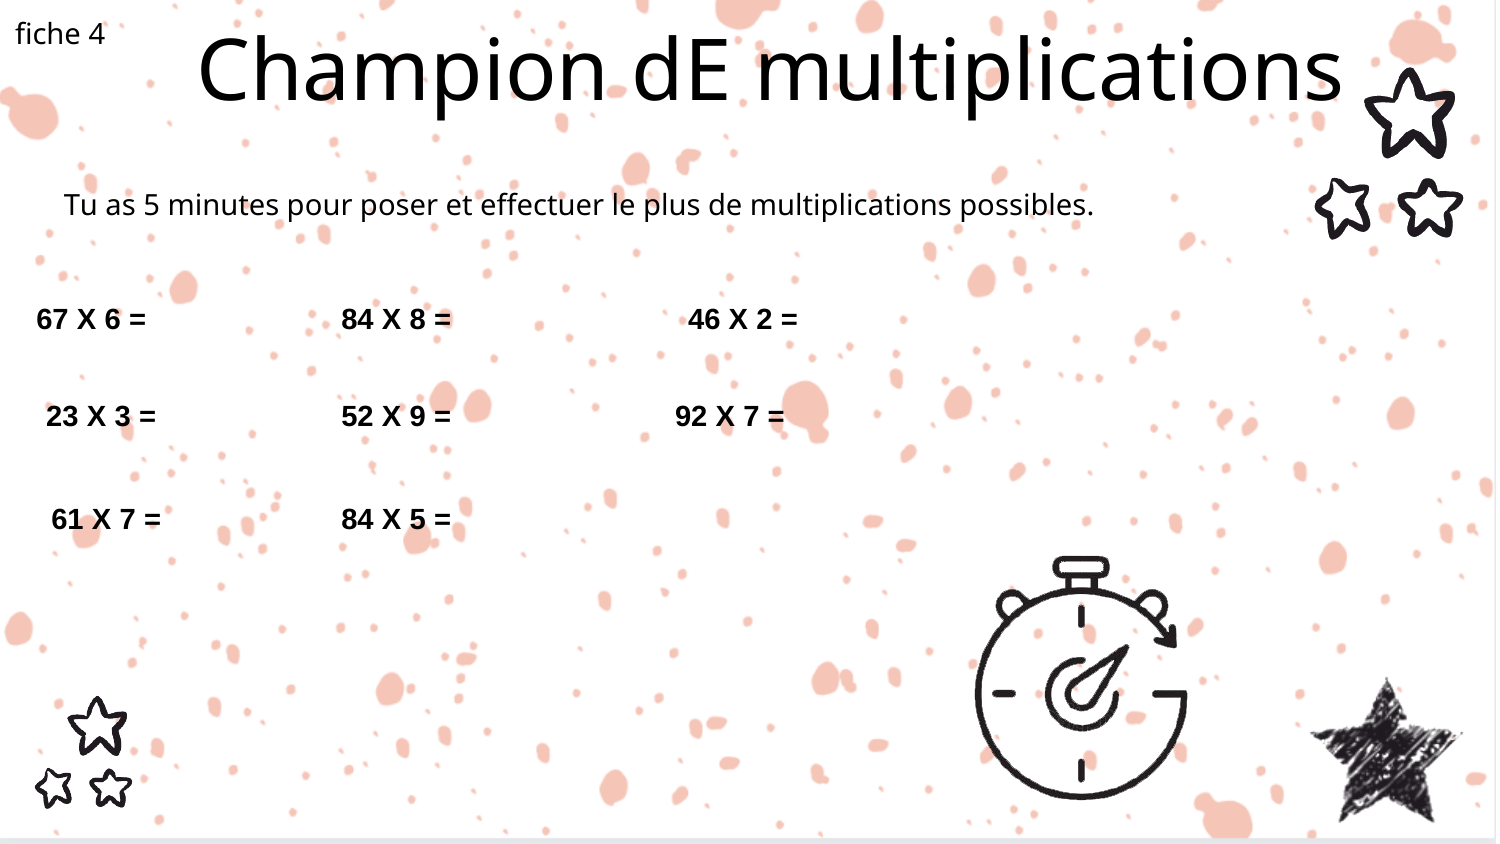

fiche 4
Champion dE multiplications
Tu as 5 minutes pour poser et effectuer le plus de multiplications possibles.
67 X 6 =
84 X 8 =
46 X 2 =
23 X 3 =
52 X 9 =
92 X 7 =
61 X 7 =
84 X 5 =